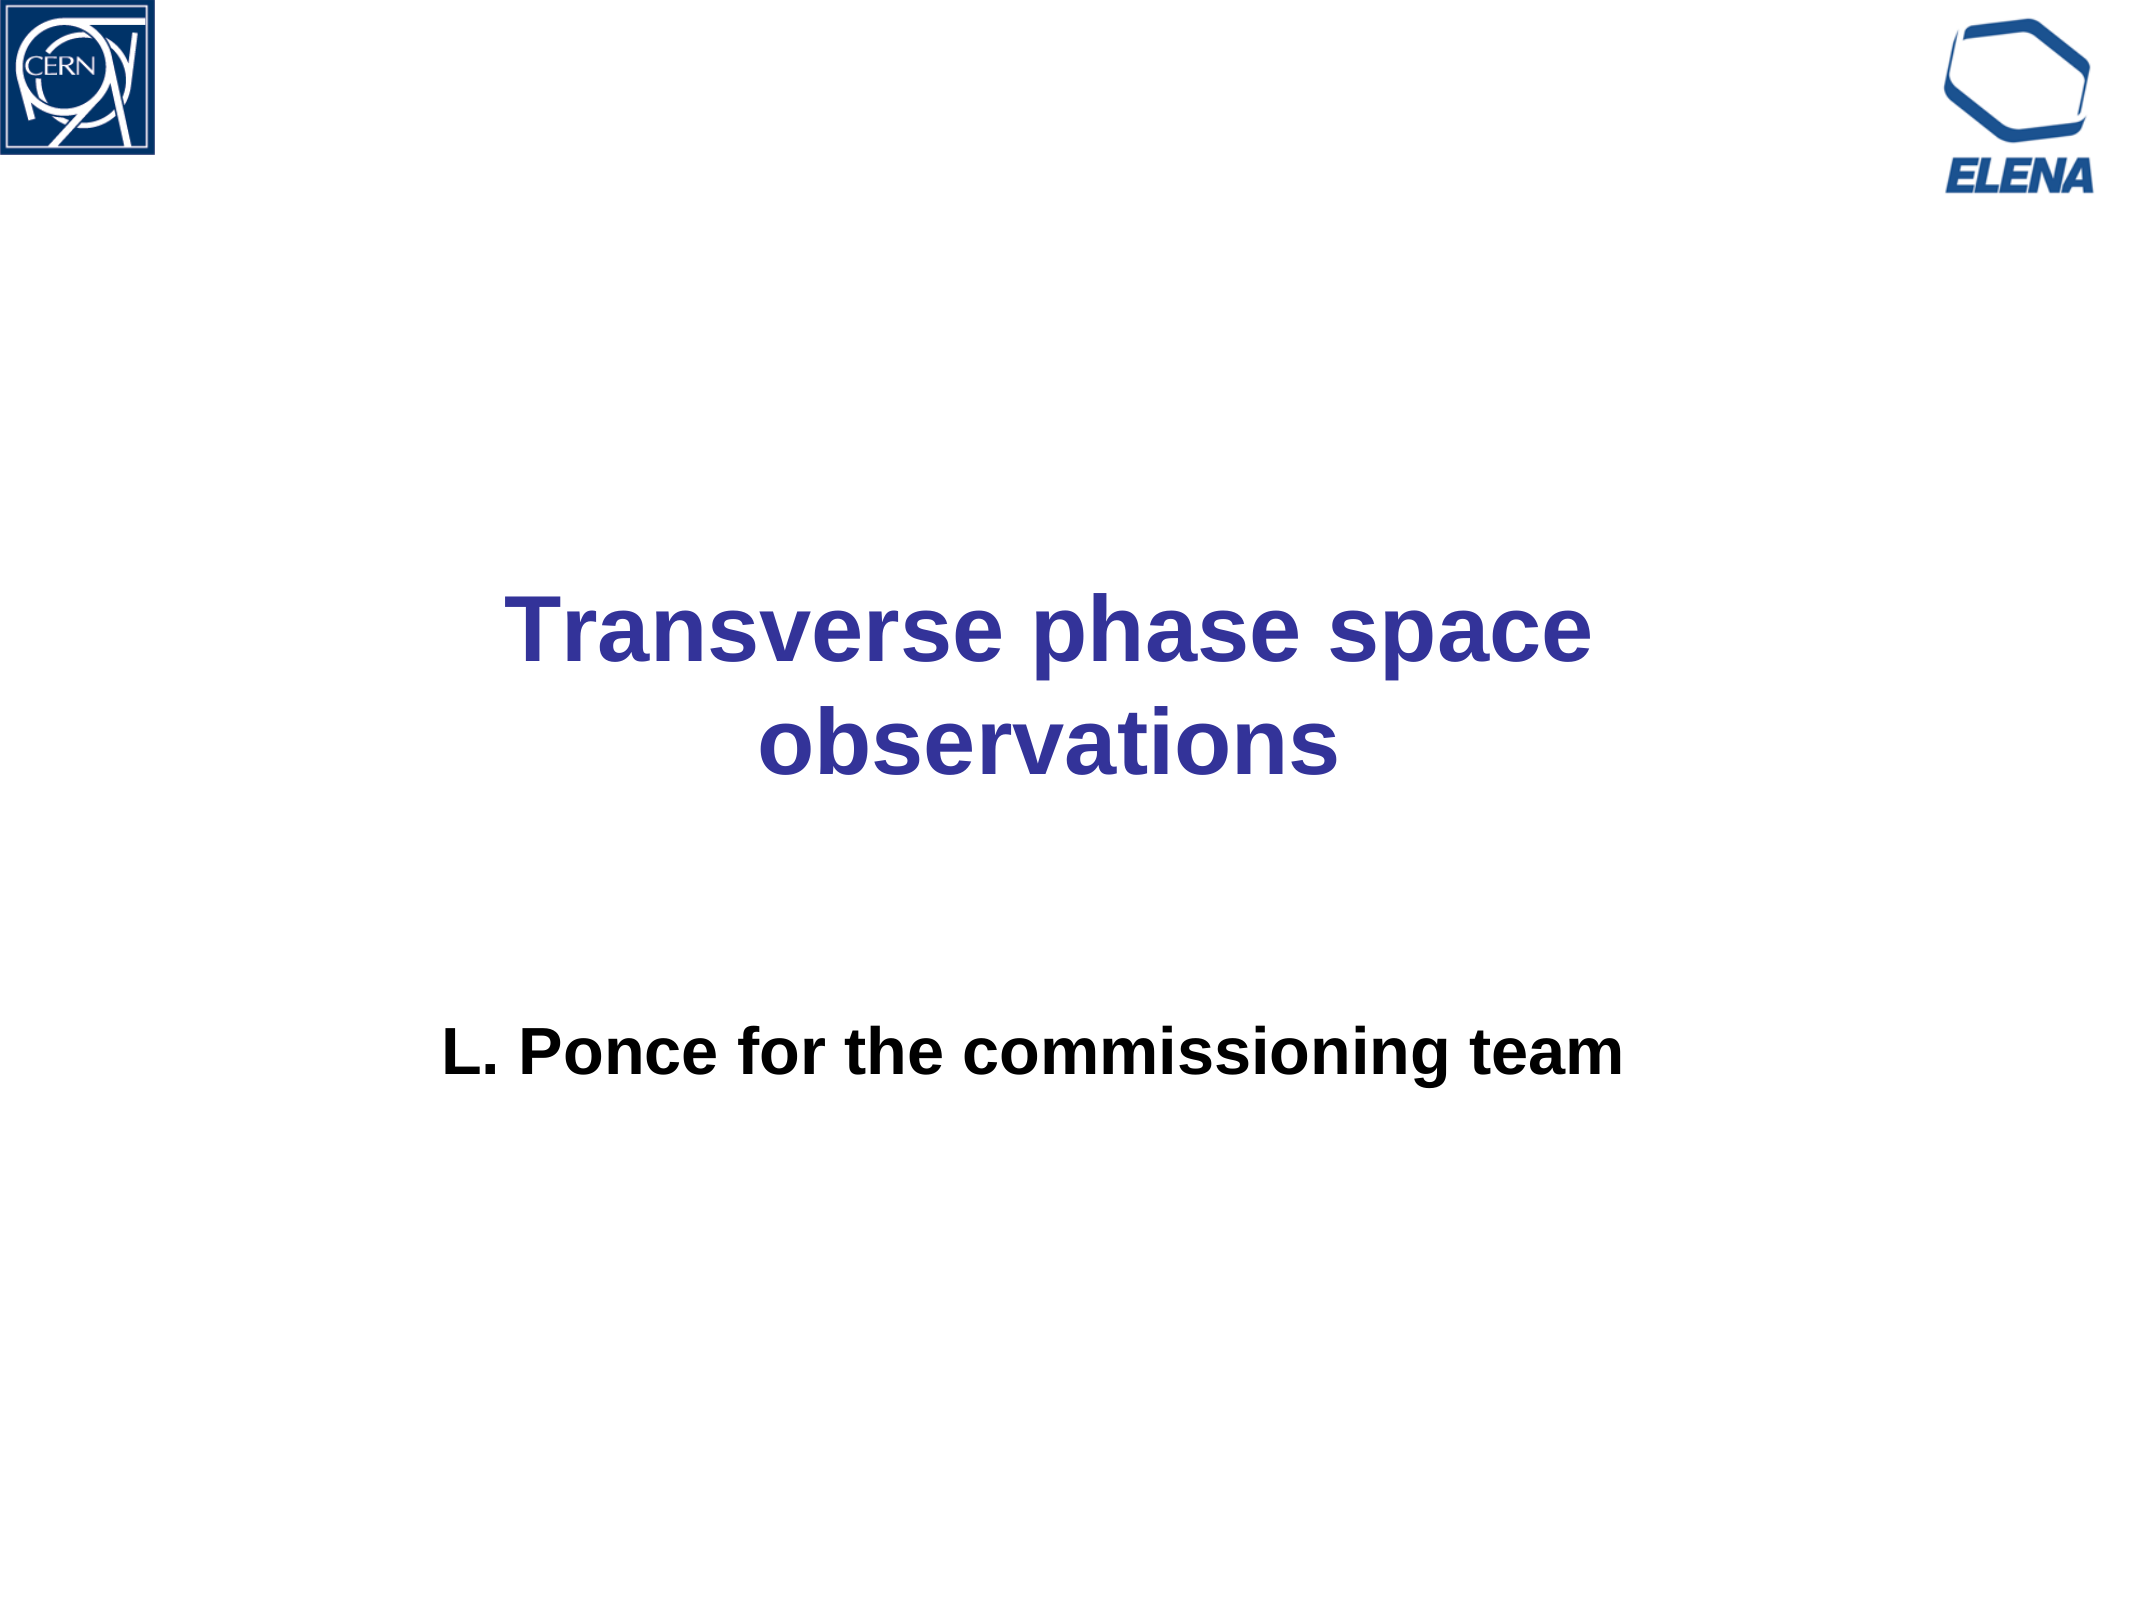

Transverse phase space observations
L. Ponce for the commissioning team